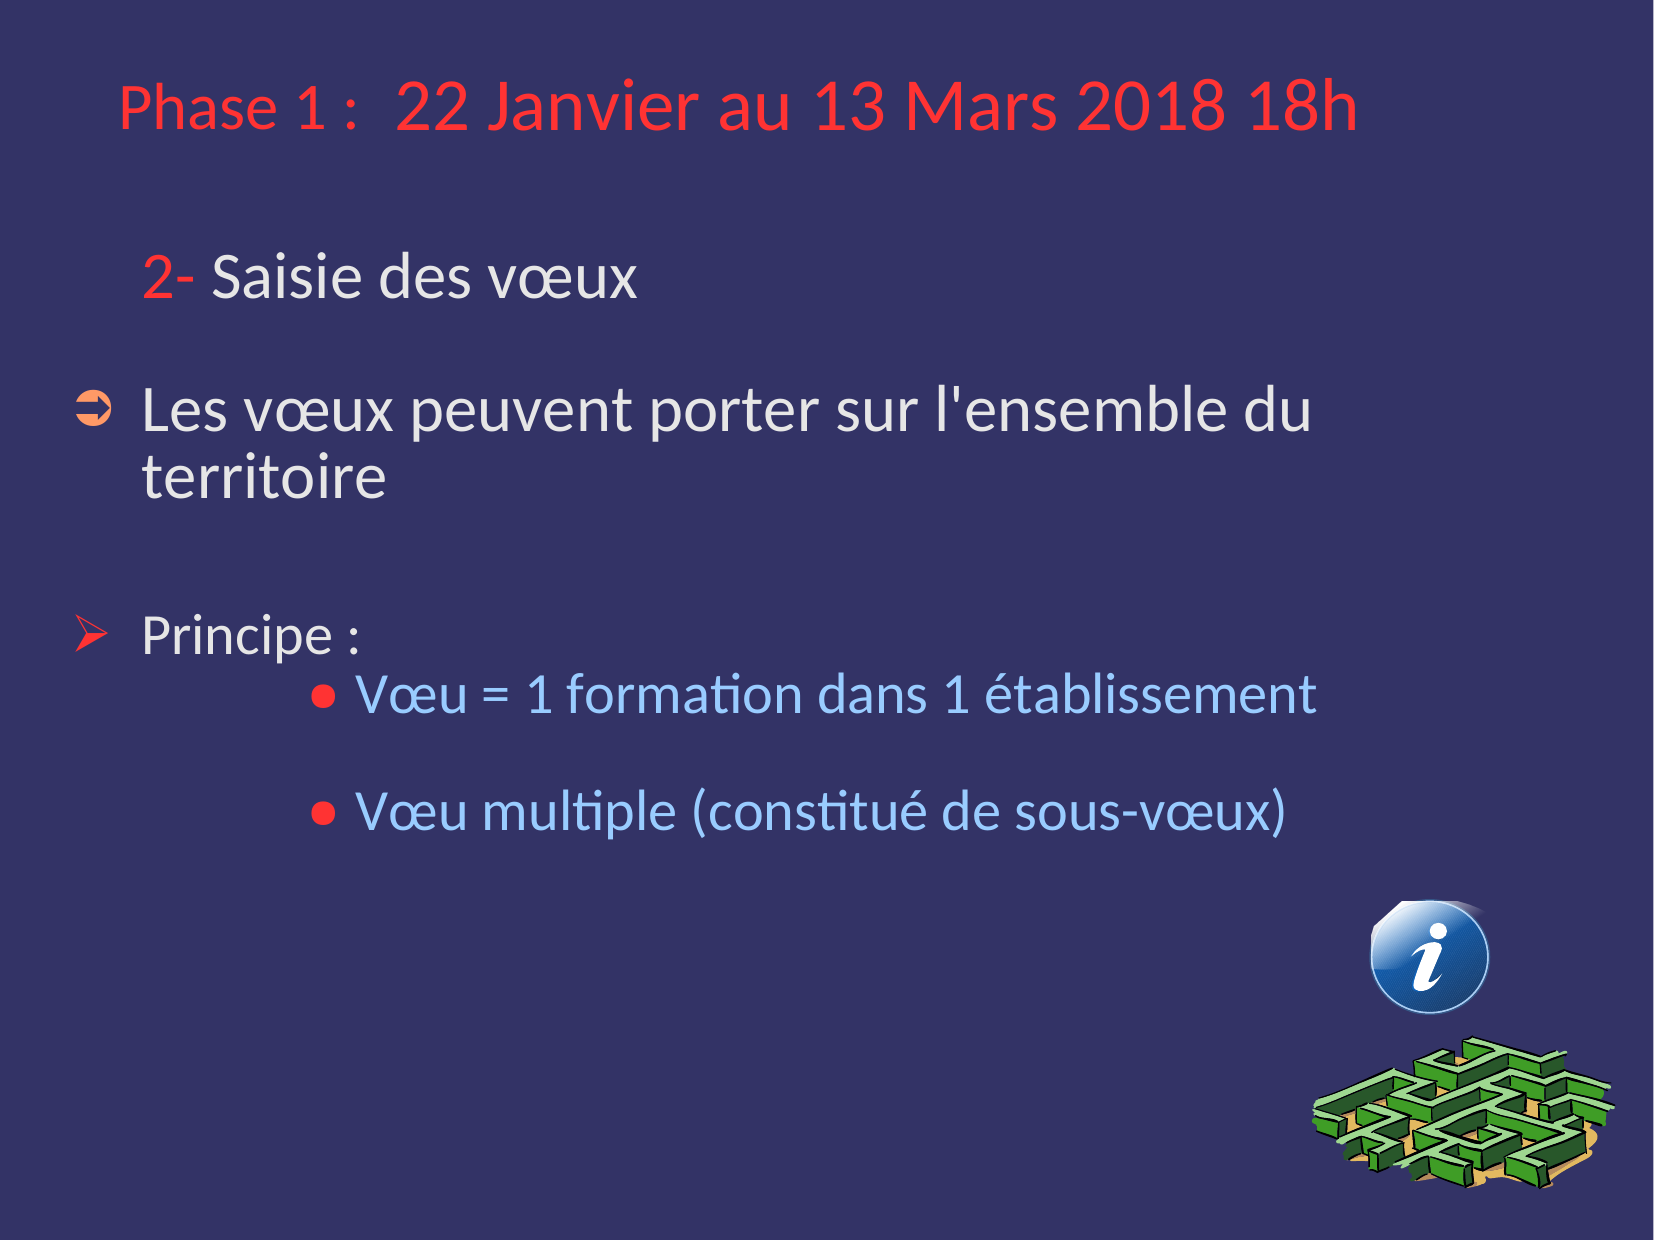

Phase 1 :
22 Janvier au 13 Mars 2018 18h
# 2- Saisie des vœux
Les vœux peuvent porter sur l'ensemble du territoire
Principe :
 Vœu = 1 formation dans 1 établissement
 Vœu multiple (constitué de sous-vœux)